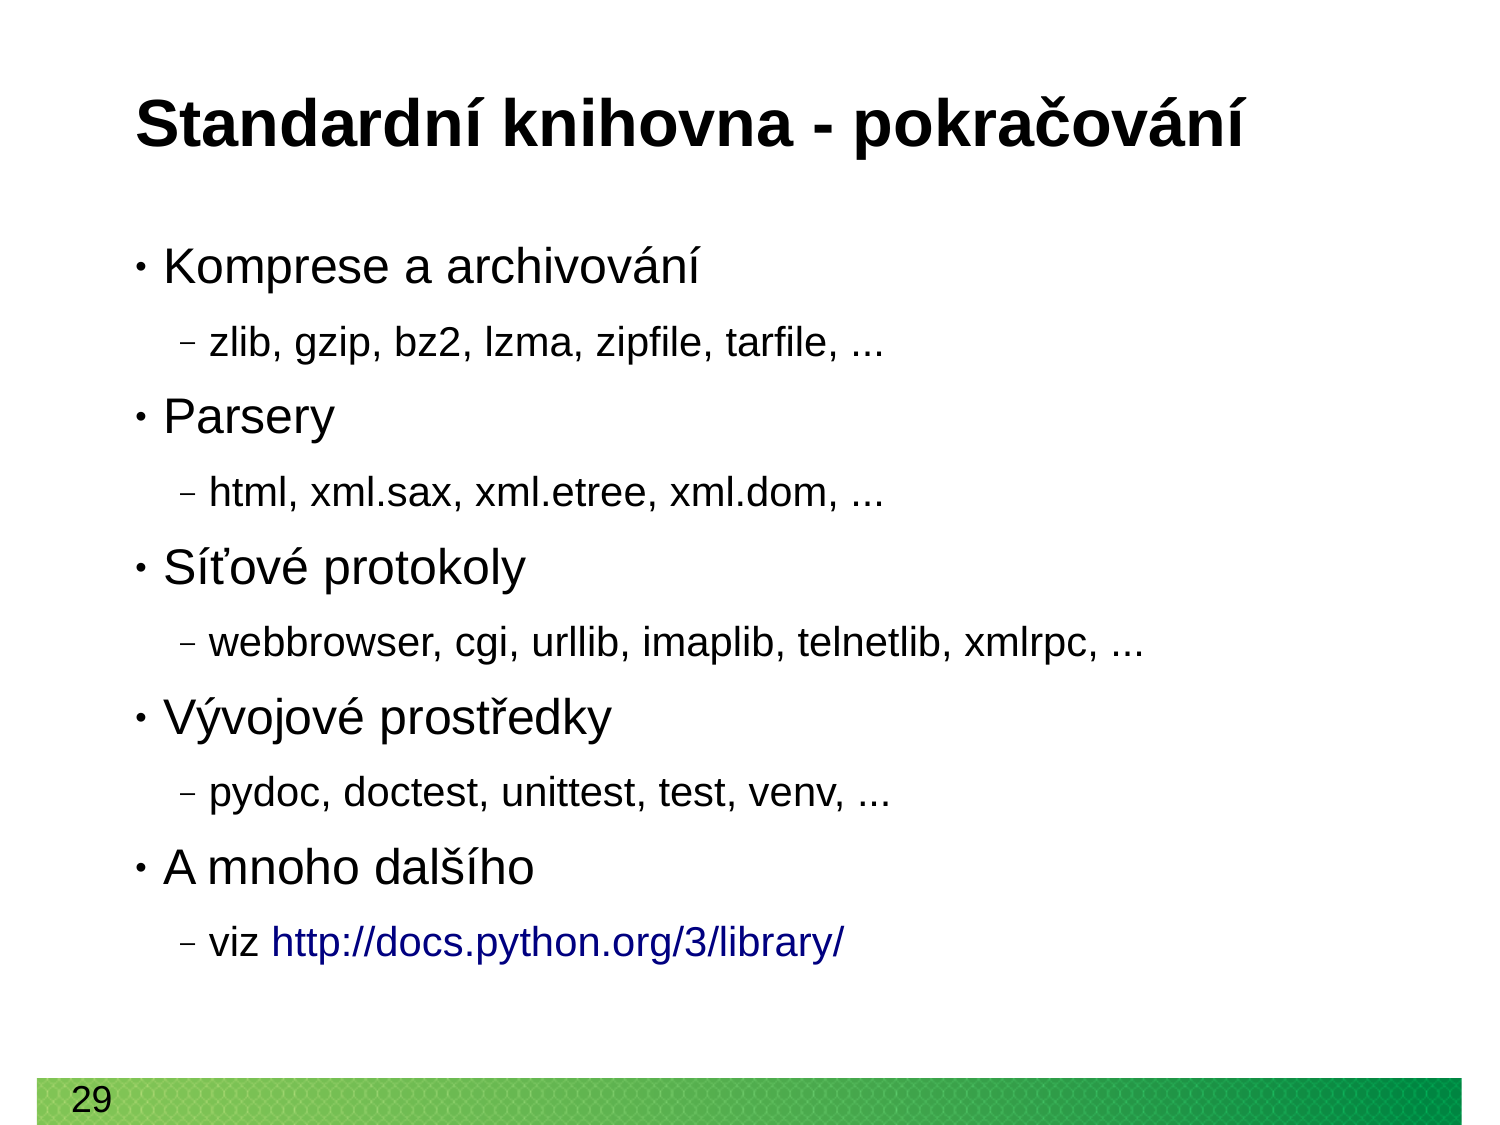

# Standardní knihovna - pokračování
Komprese a archivování
zlib, gzip, bz2, lzma, zipfile, tarfile, ...
Parsery
html, xml.sax, xml.etree, xml.dom, ...
Síťové protokoly
webbrowser, cgi, urllib, imaplib, telnetlib, xmlrpc, ...
Vývojové prostředky
pydoc, doctest, unittest, test, venv, ...
A mnoho dalšího
viz http://docs.python.org/3/library/